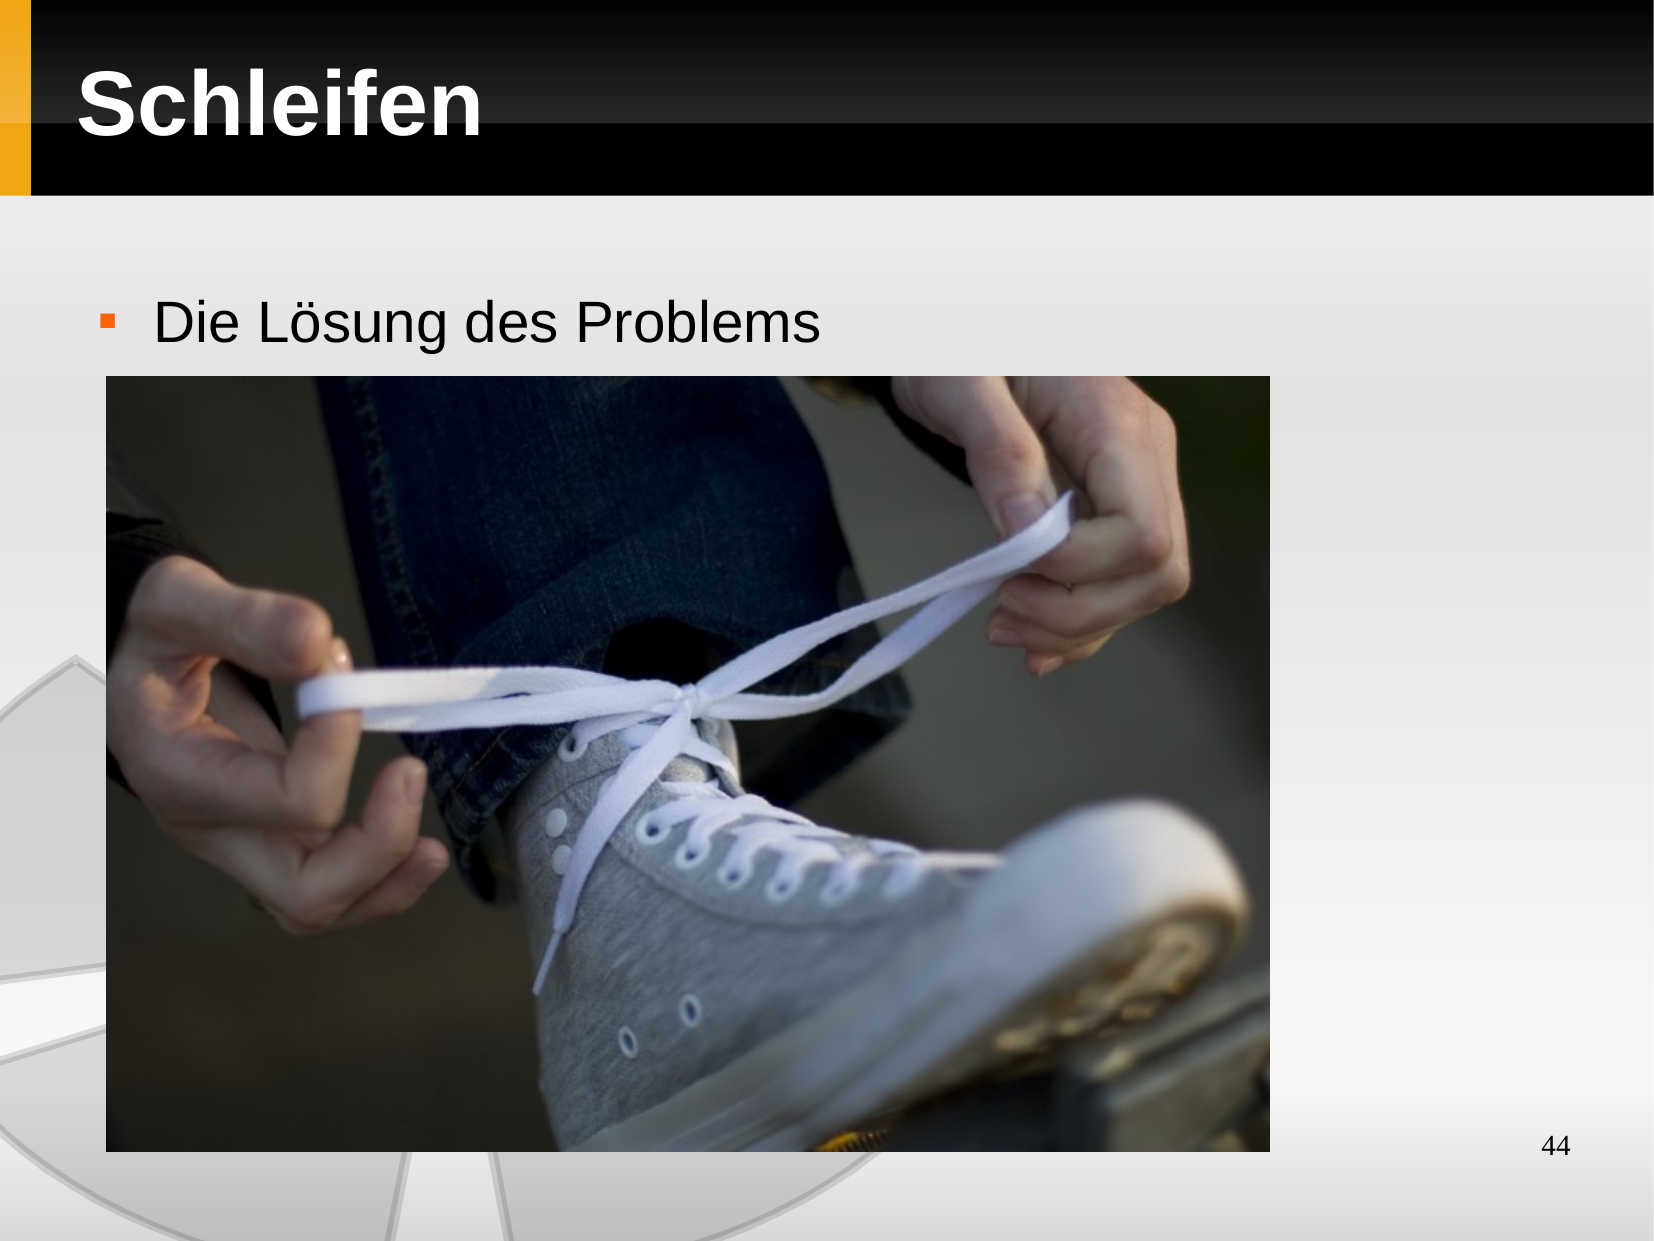

# Schleifen
Die Lösung des Problems
44